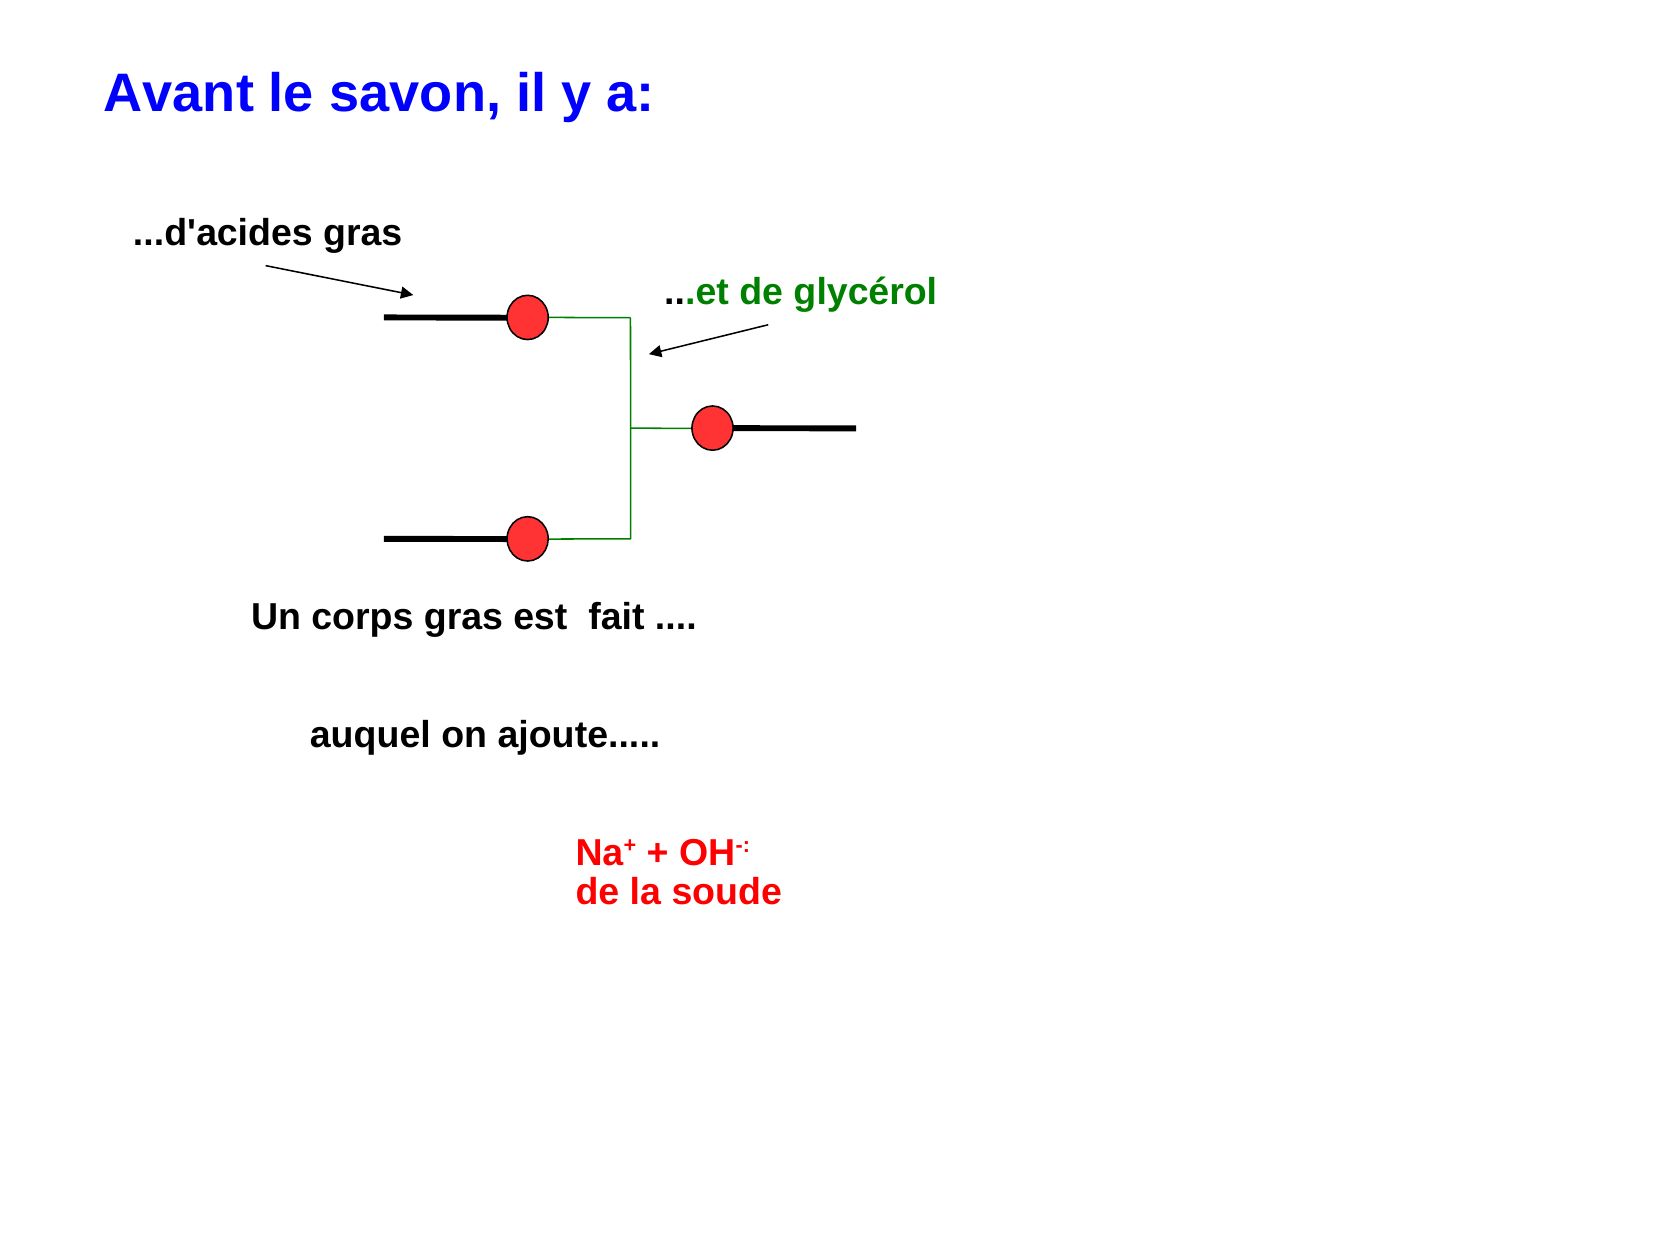

Avant le savon, il y a:
...d'acides gras
...et de glycérol
Un corps gras est fait ....
auquel on ajoute.....
Na+ + OH-:
de la soude